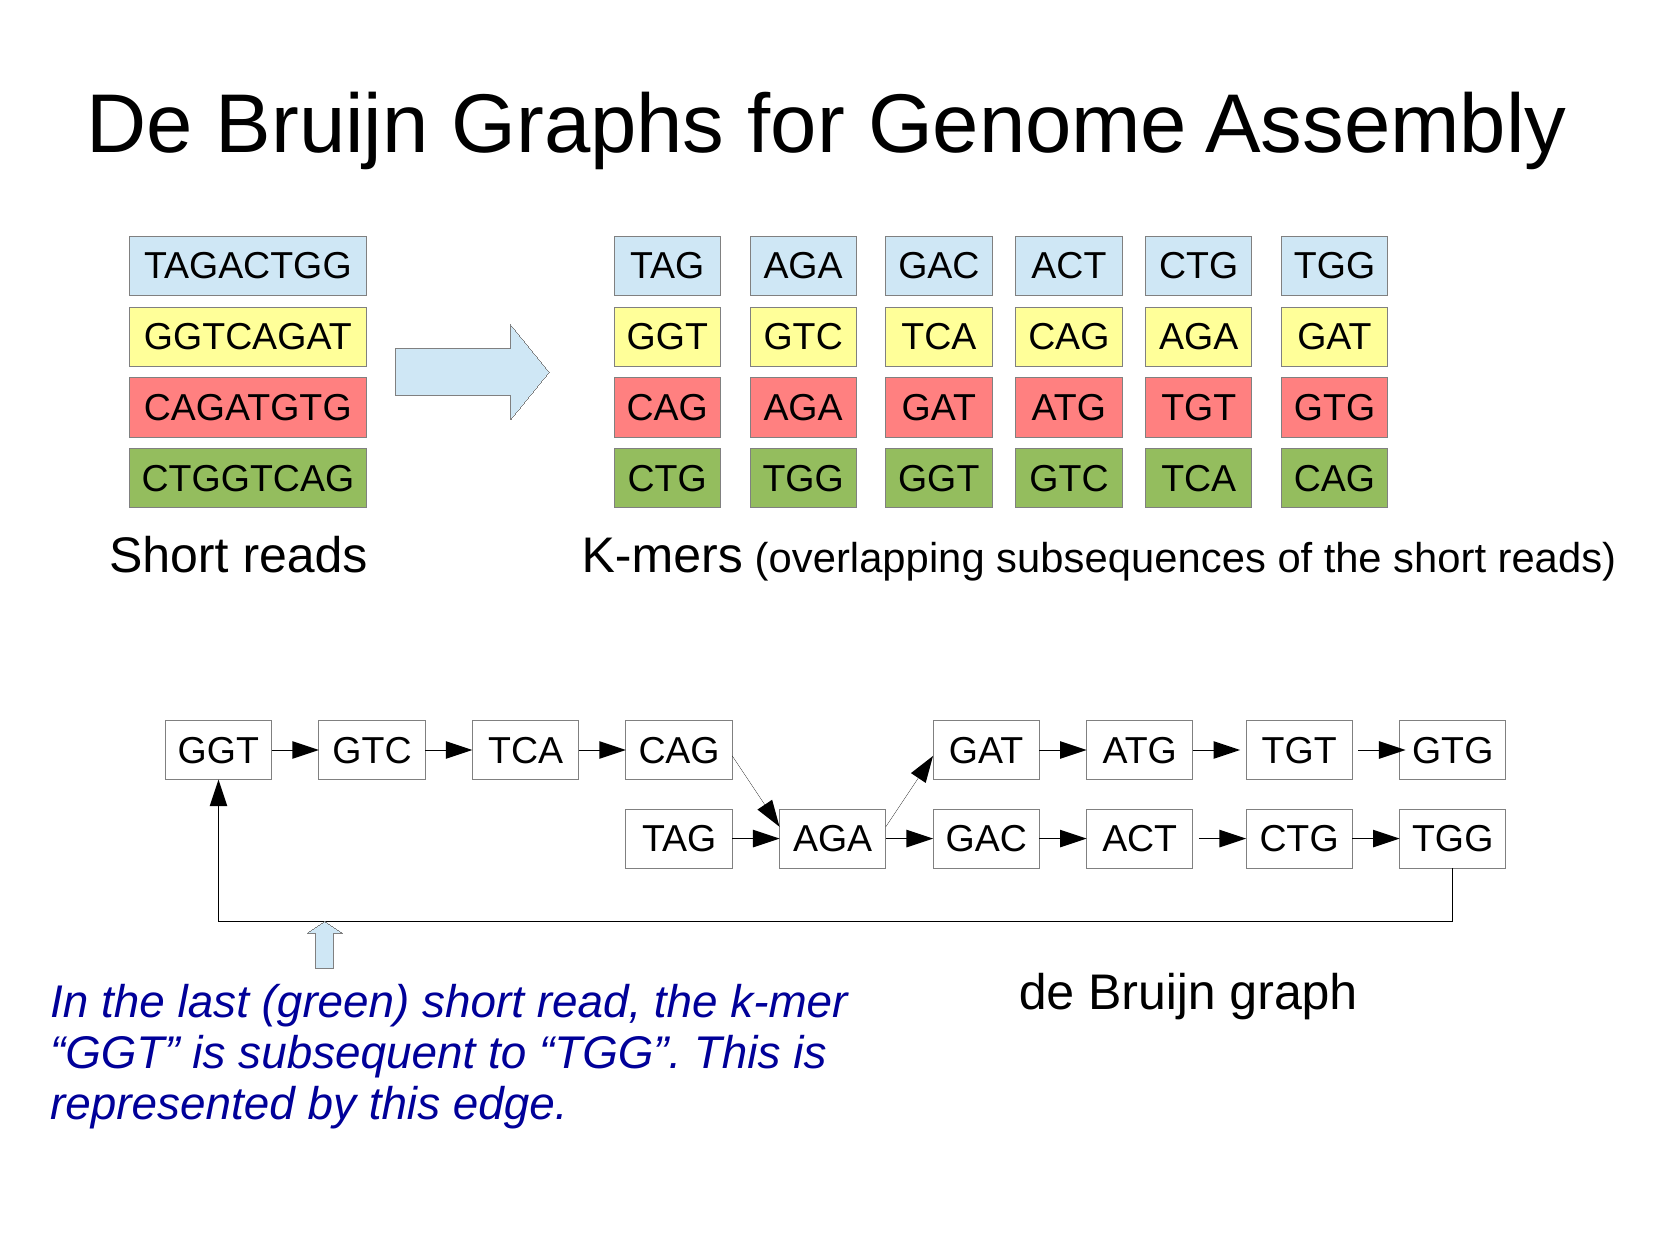

# De Bruijn Graphs for Genome Assembly
TAGACTGG
TAG
AGA
GAC
ACT
CTG
TGG
GGTCAGAT
GGT
GTC
TCA
CAG
AGA
GAT
CAGATGTG
CAG
AGA
GAT
ATG
TGT
GTG
CTGGTCAG
CTG
TGG
GGT
GTC
TCA
CAG
Short reads
K-mers (overlapping subsequences of the short reads)
GGT
GTC
TCA
CAG
GAT
ATG
TGT
GTG
TAG
AGA
GAC
ACT
CTG
TGG
de Bruijn graph
In the last (green) short read, the k-mer
“GGT” is subsequent to “TGG”. This is
represented by this edge.